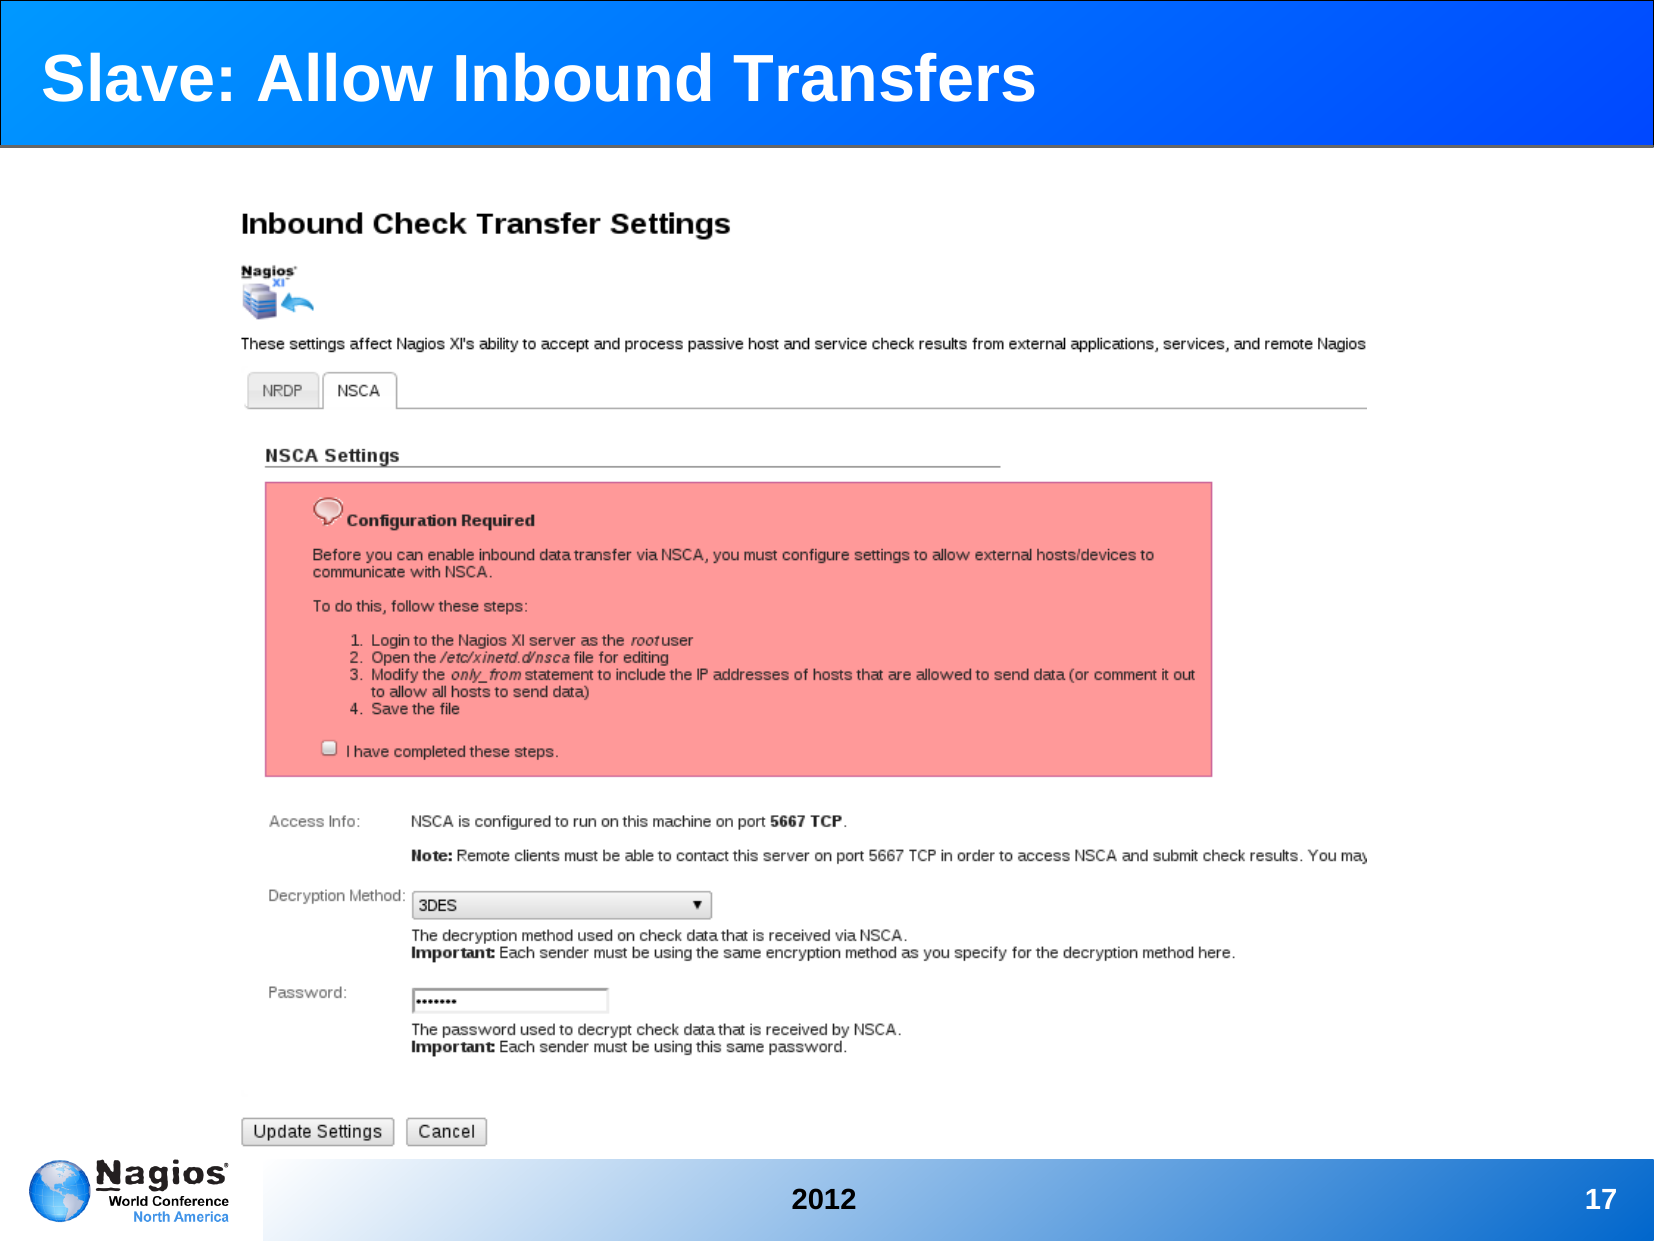

# Slave: Allow Inbound Transfers
2011
17